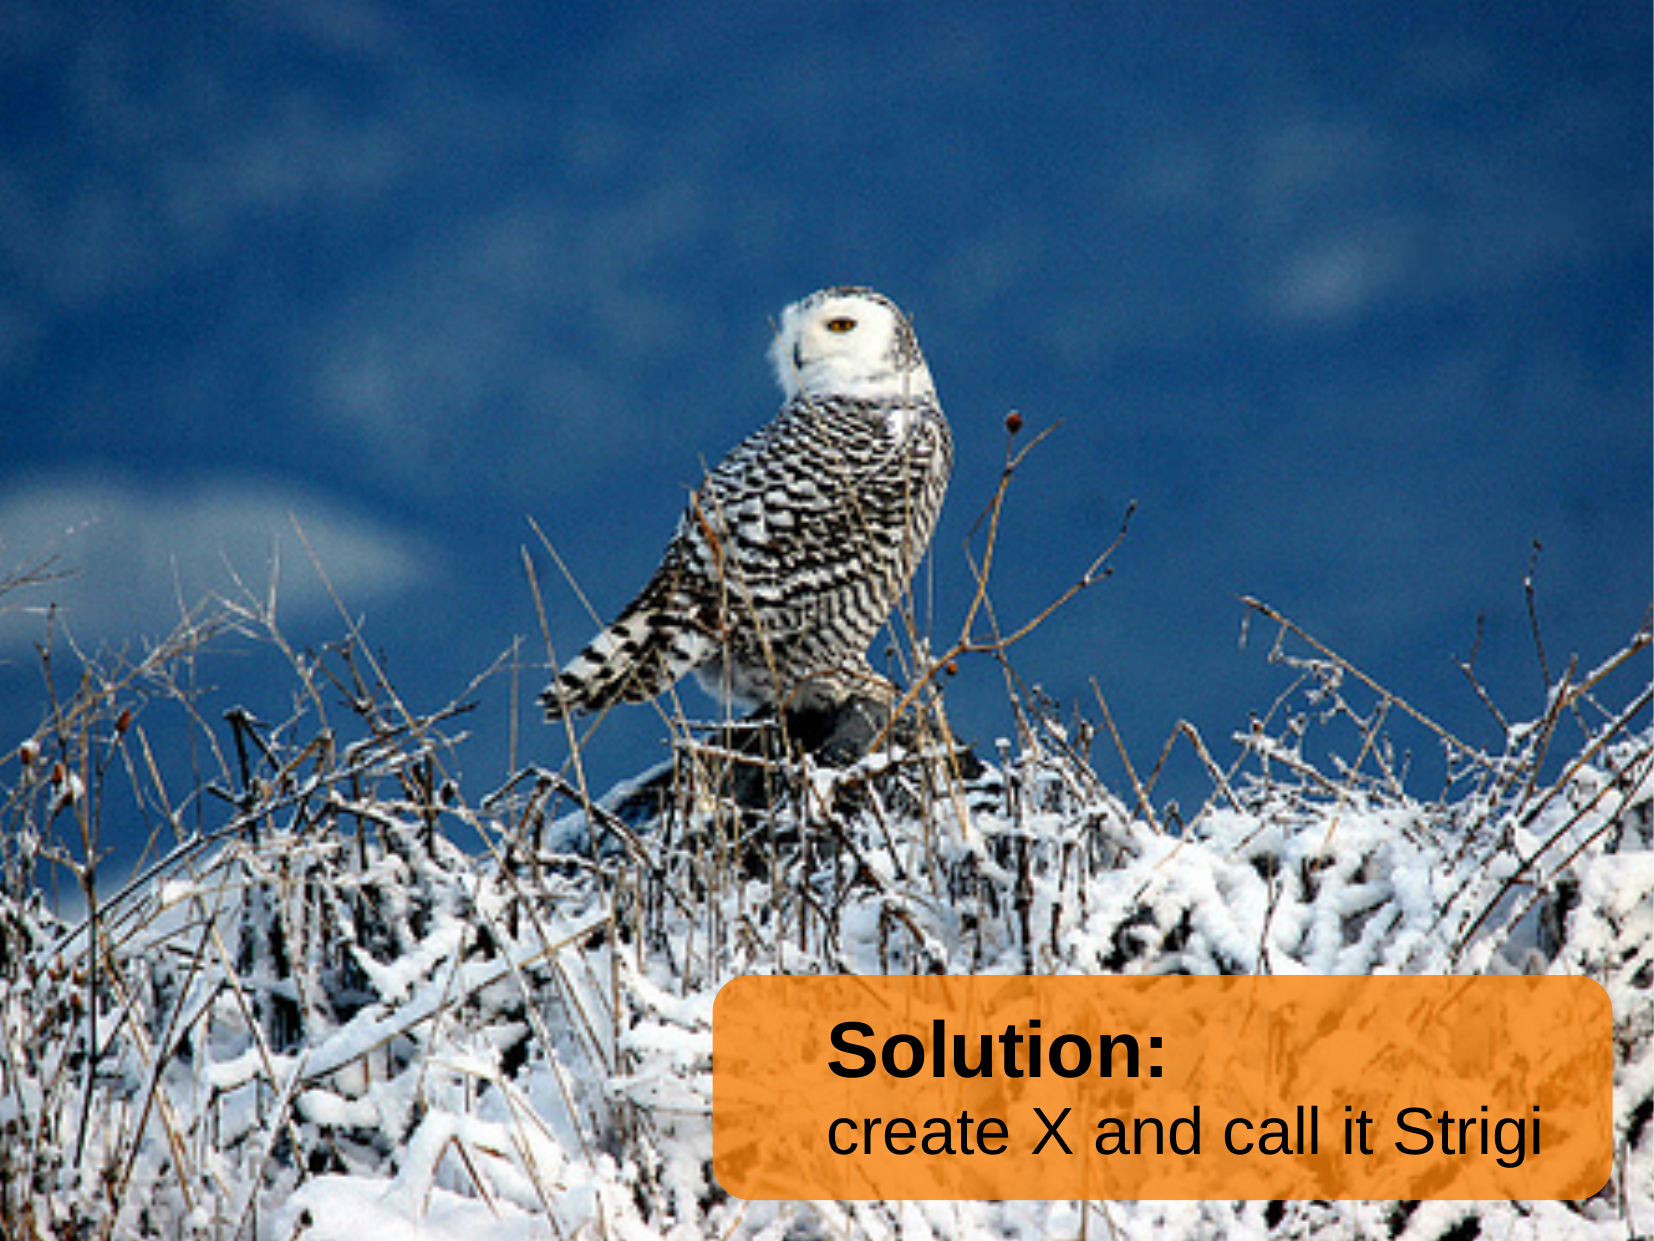

Solution:
create X and call it Strigi